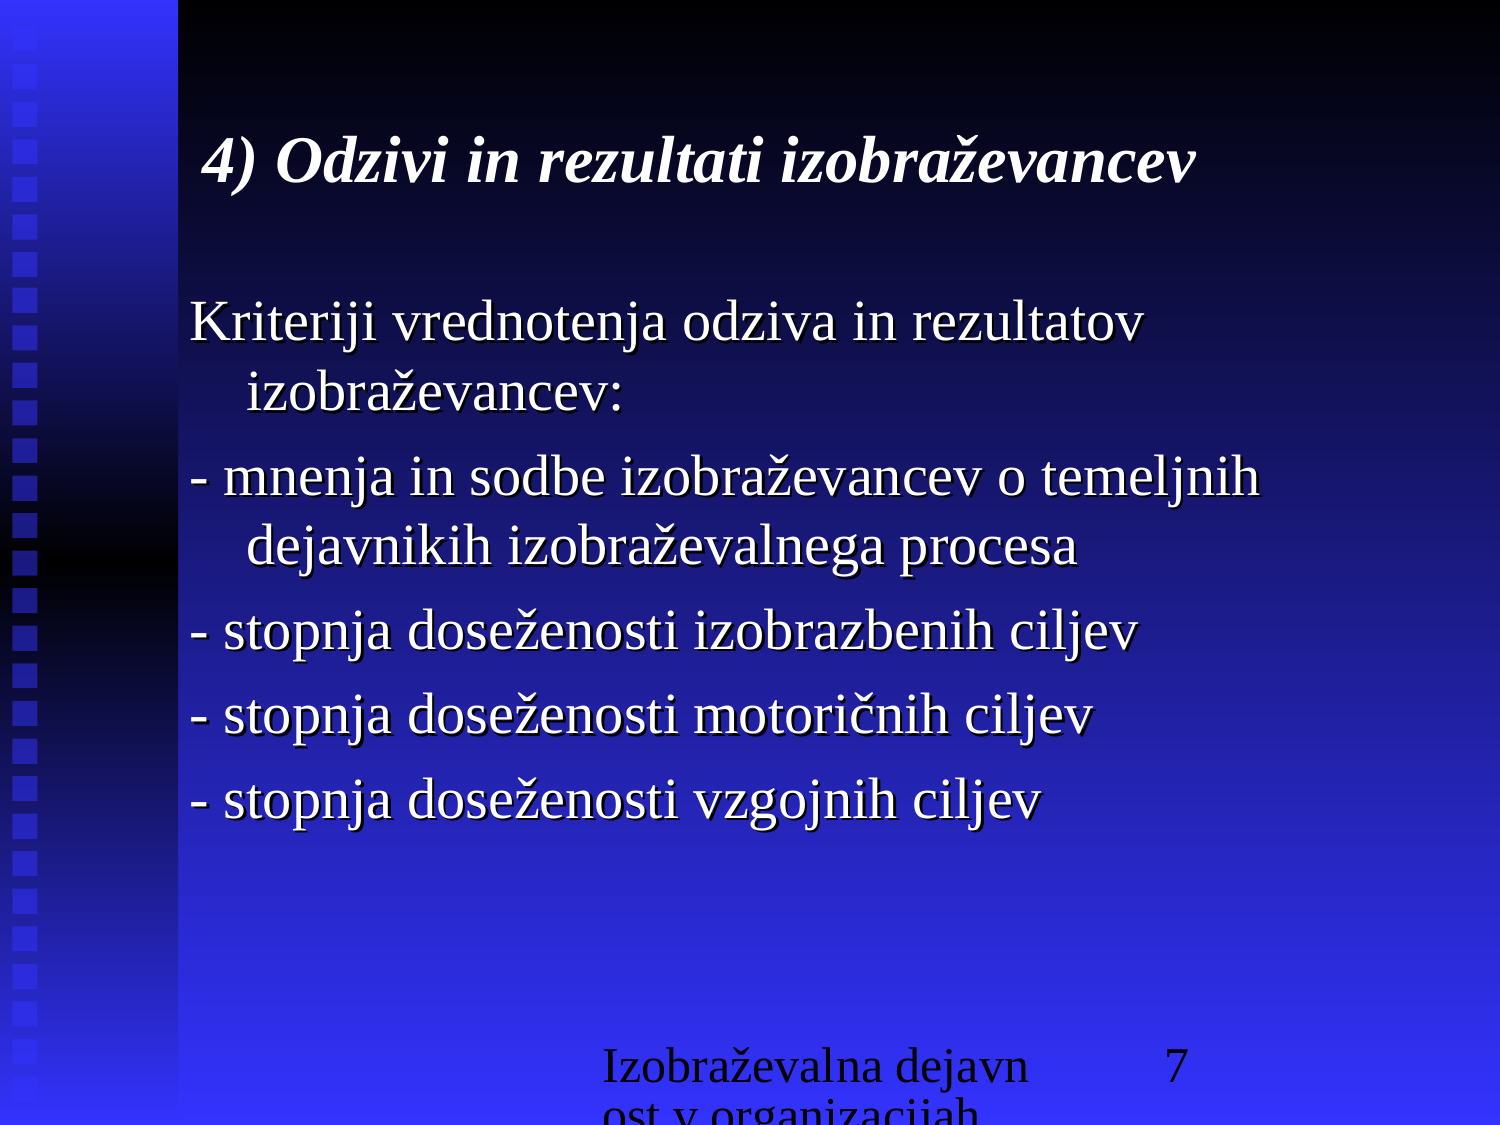

# 4) Odzivi in rezultati izobraževancev
Kriteriji vrednotenja odziva in rezultatov izobraževancev:
- mnenja in sodbe izobraževancev o temeljnih dejavnikih izobraževalnega procesa
- stopnja doseženosti izobrazbenih ciljev
- stopnja doseženosti motoričnih ciljev
- stopnja doseženosti vzgojnih ciljev
Izobraževalna dejavnost v organizacijah
7